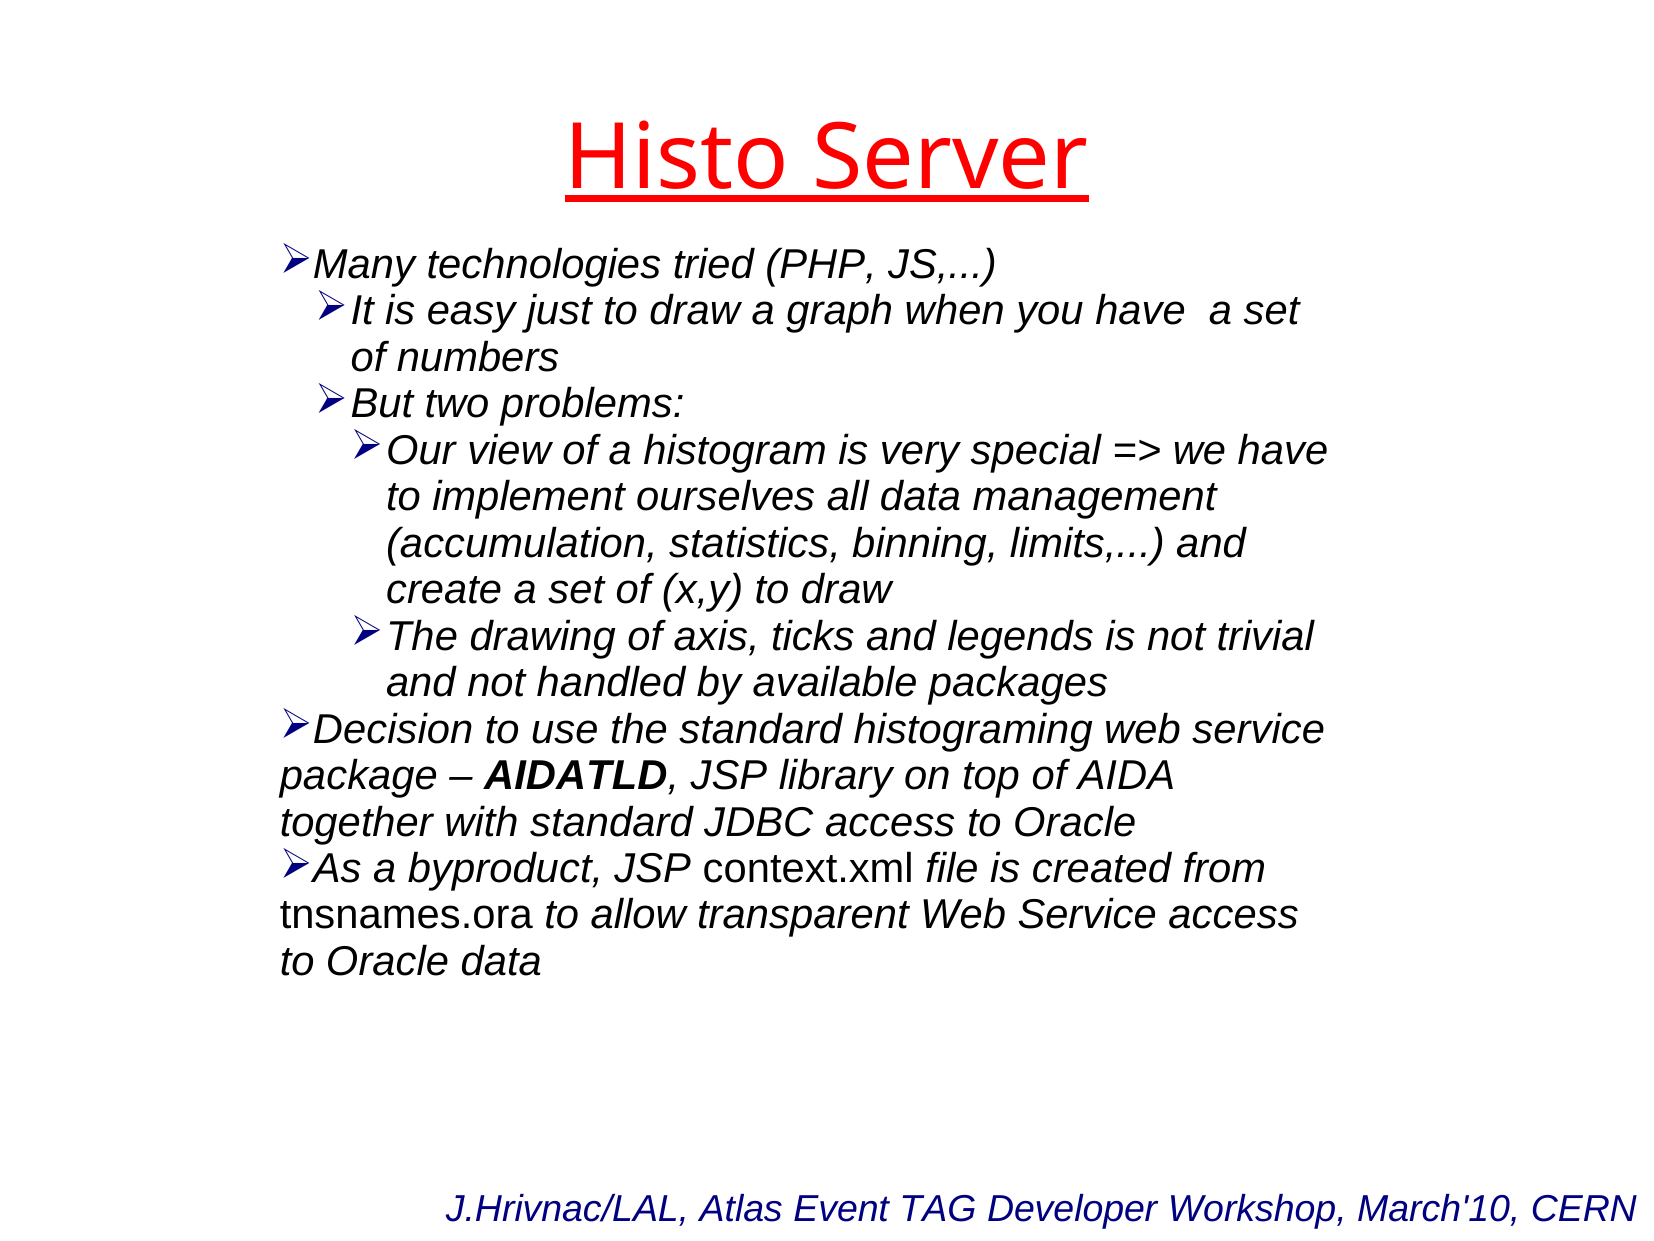

# Histo Server
Many technologies tried (PHP, JS,...)
It is easy just to draw a graph when you have a set of numbers
But two problems:
Our view of a histogram is very special => we have to implement ourselves all data management (accumulation, statistics, binning, limits,...) and create a set of (x,y) to draw
The drawing of axis, ticks and legends is not trivial and not handled by available packages
Decision to use the standard histograming web service package – AIDATLD, JSP library on top of AIDA together with standard JDBC access to Oracle
As a byproduct, JSP context.xml file is created from tnsnames.ora to allow transparent Web Service access to Oracle data
J.Hrivnac/LAL, Atlas Event TAG Developer Workshop, March'10, CERN